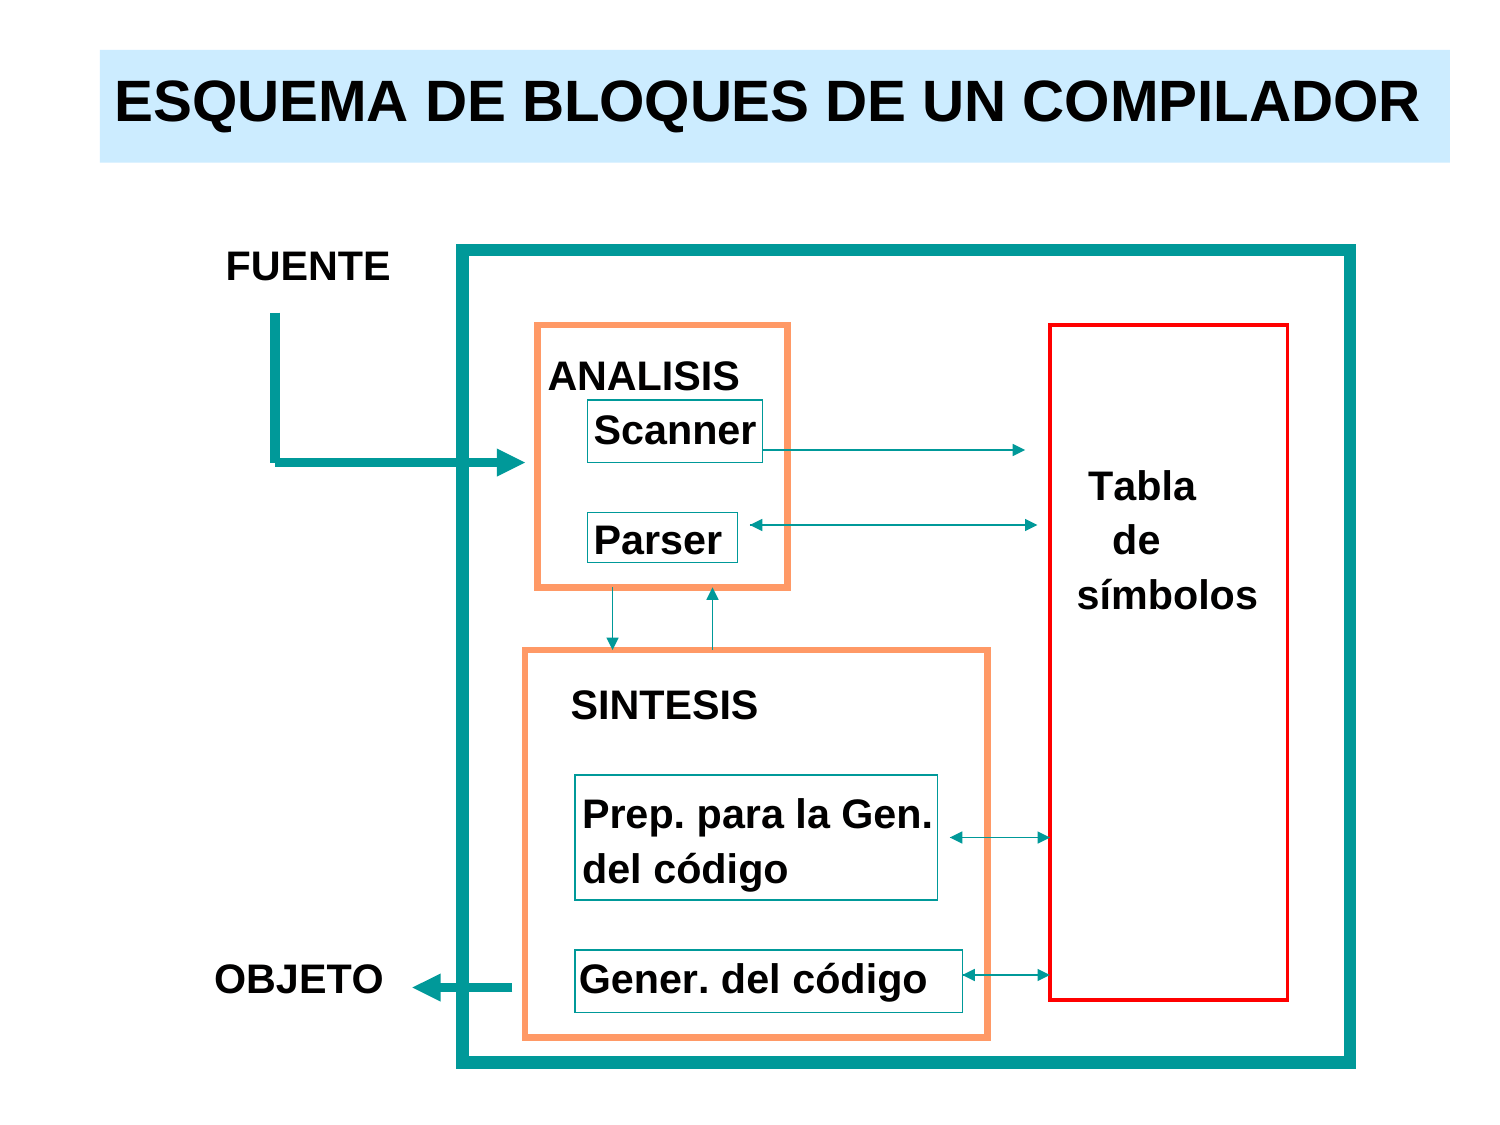

# ESQUEMA DE BLOQUES DE UN COMPILADOR
 FUENTE Compilador
 ANALISIS
 Scanner
 Tabla
 Parser de
 símbolos
 SINTESIS
 Prep. para la Gen.
 del código
 OBJETO Gener. del código
Año 2004
22